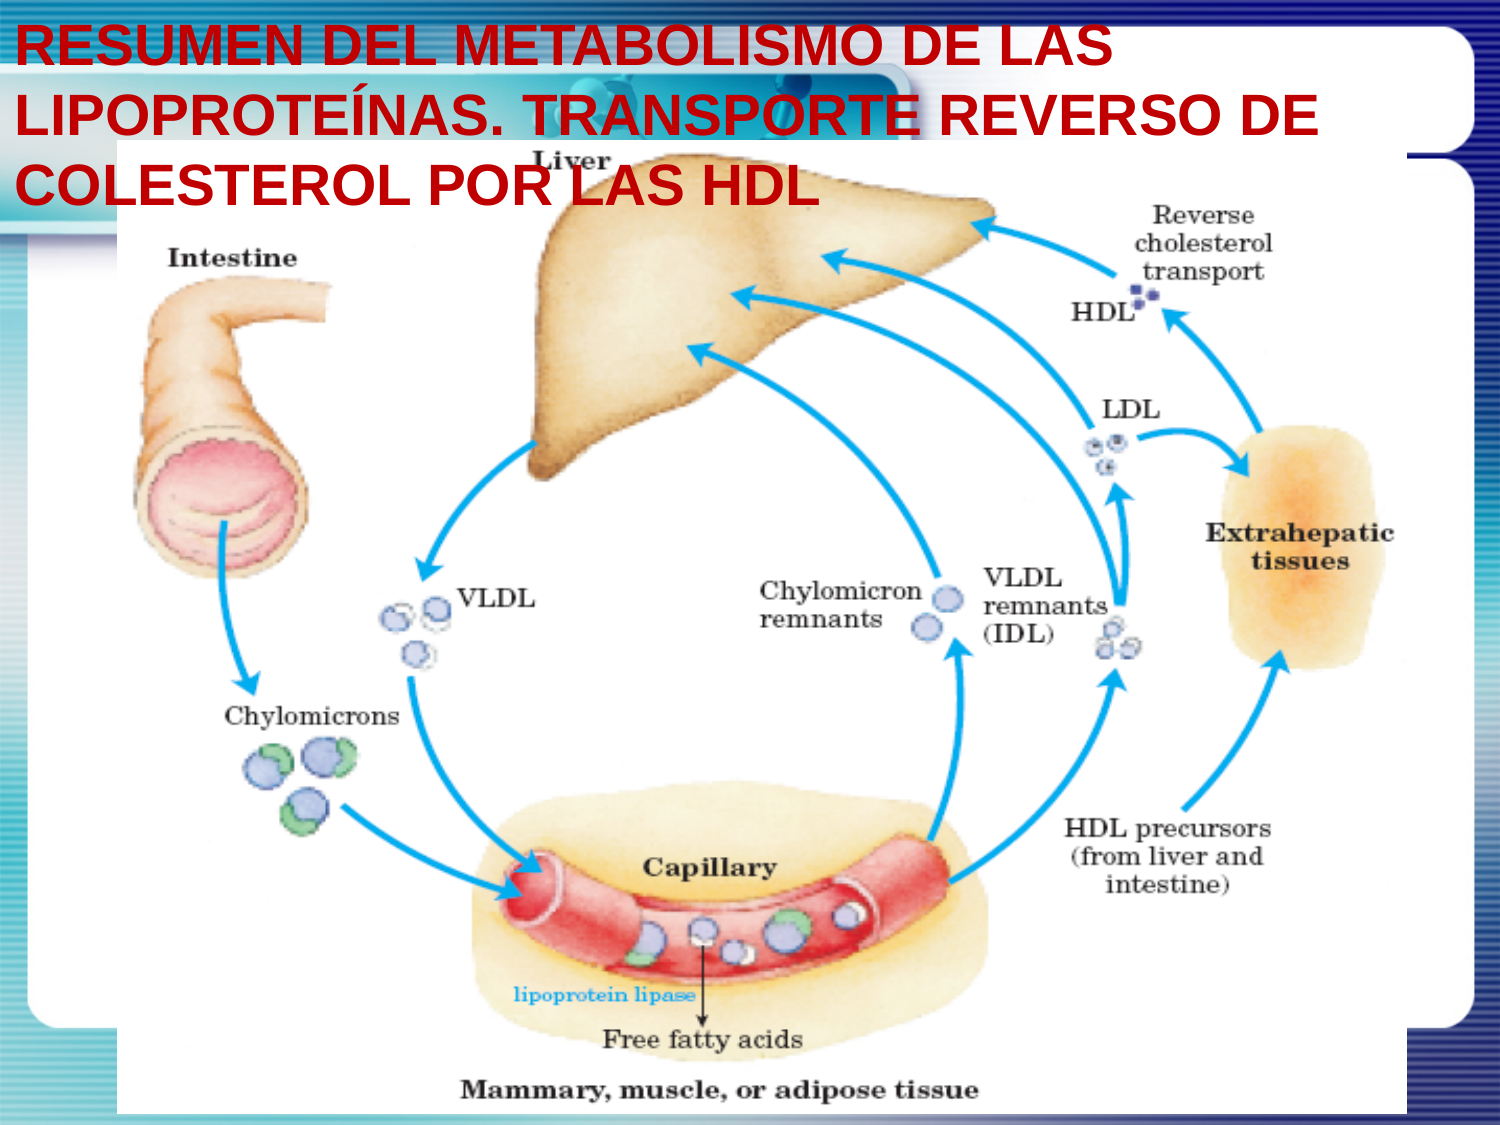

RESUMEN DEL METABOLISMO DE LAS LIPOPROTEÍNAS. TRANSPORTE REVERSO DE COLESTEROL POR LAS HDL